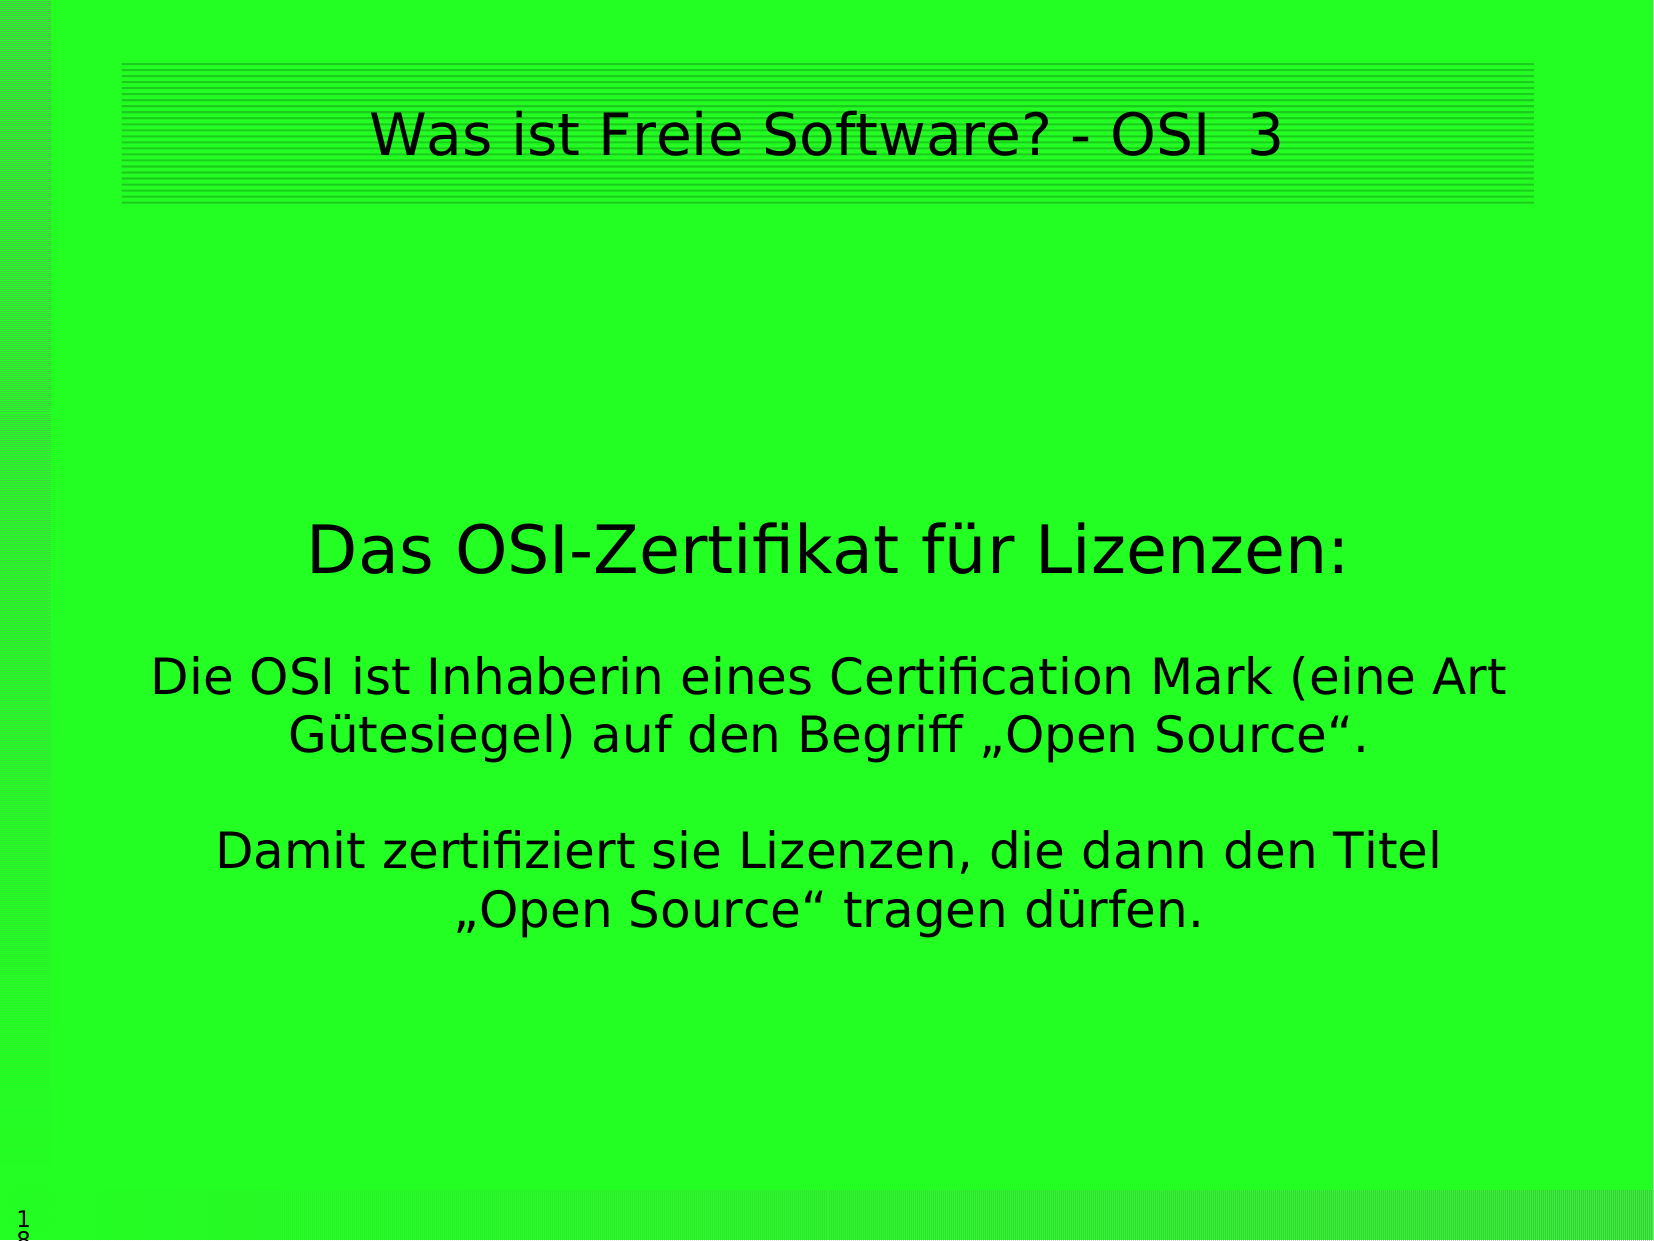

# Was ist Freie Software? - OSI 3
Das OSI-Zertifikat für Lizenzen:
Die OSI ist Inhaberin eines Certification Mark (eine Art Gütesiegel) auf den Begriff „Open Source“.
Damit zertifiziert sie Lizenzen, die dann den Titel „Open Source“ tragen dürfen.